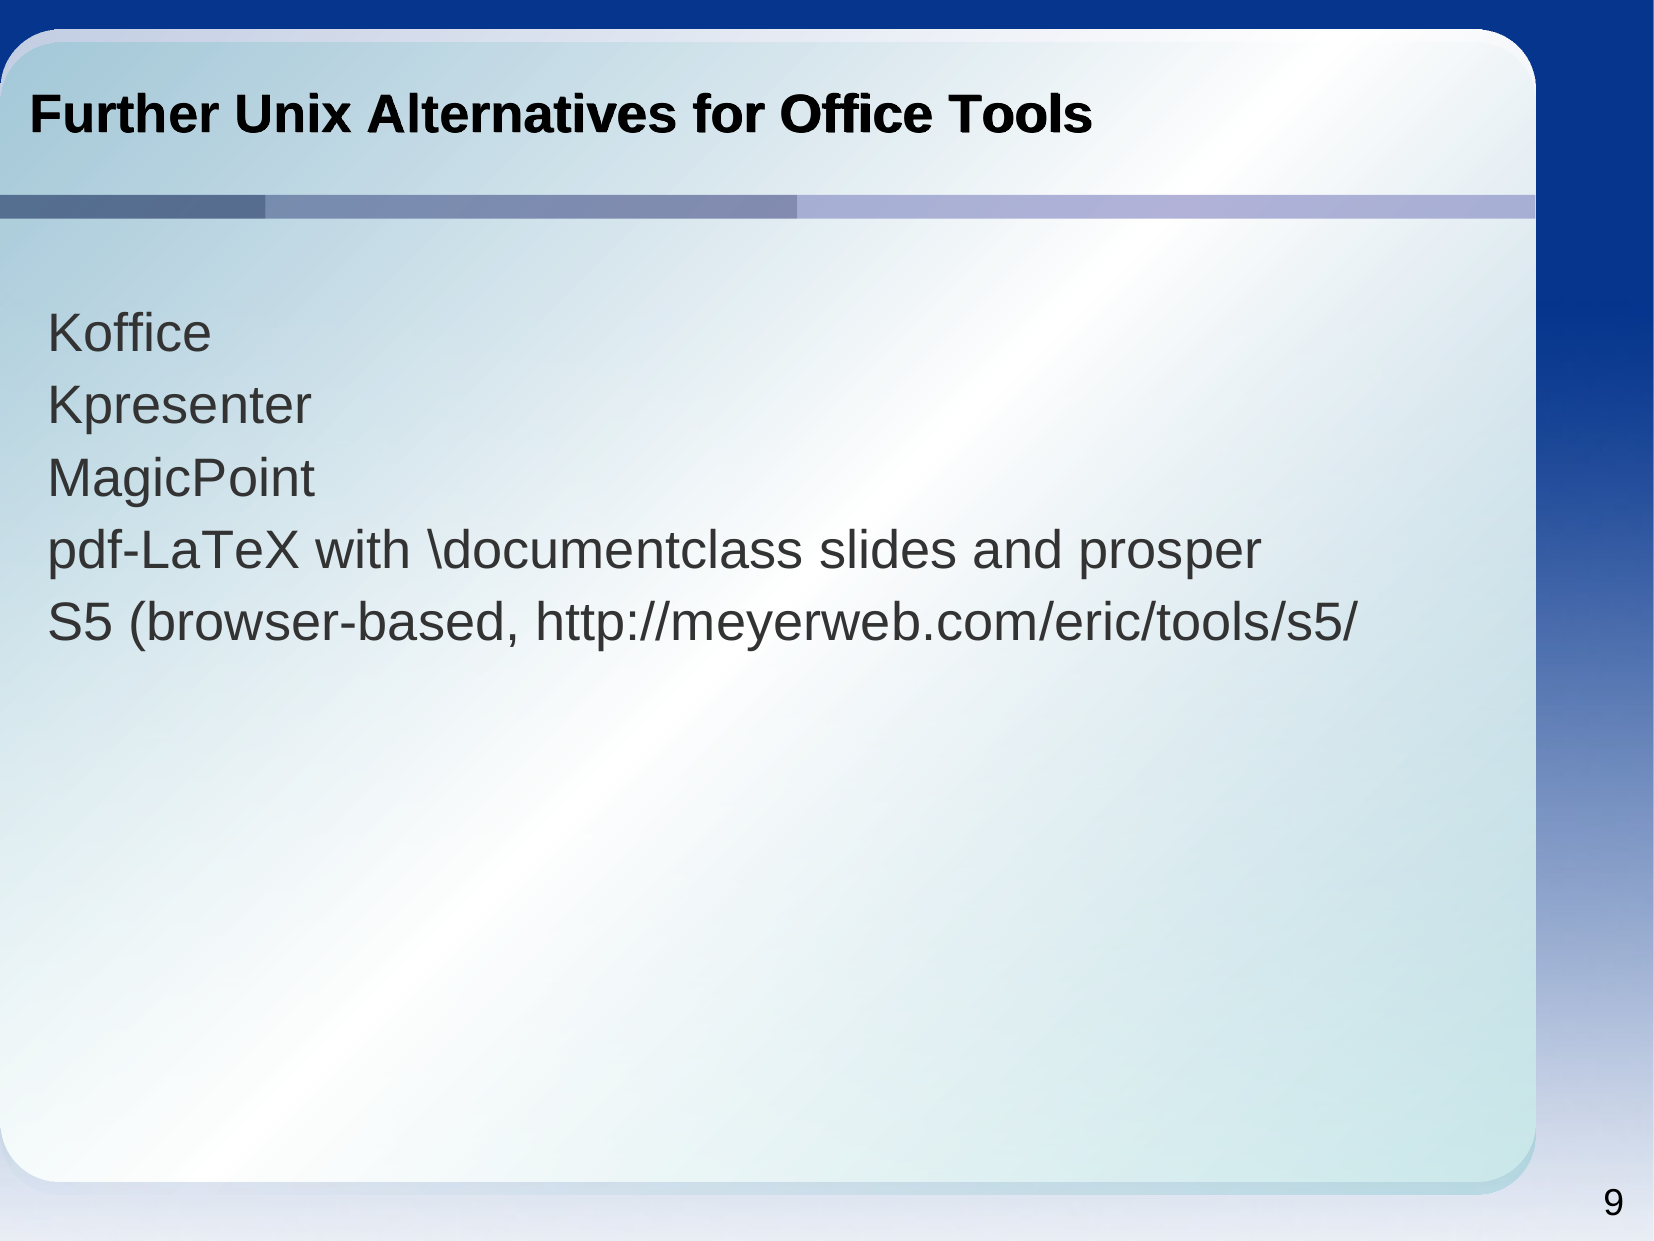

# Further Unix Alternatives for Office Tools
Koffice
Kpresenter
MagicPoint
pdf-LaTeX with \documentclass slides and prosper
S5 (browser-based, http://meyerweb.com/eric/tools/s5/
9